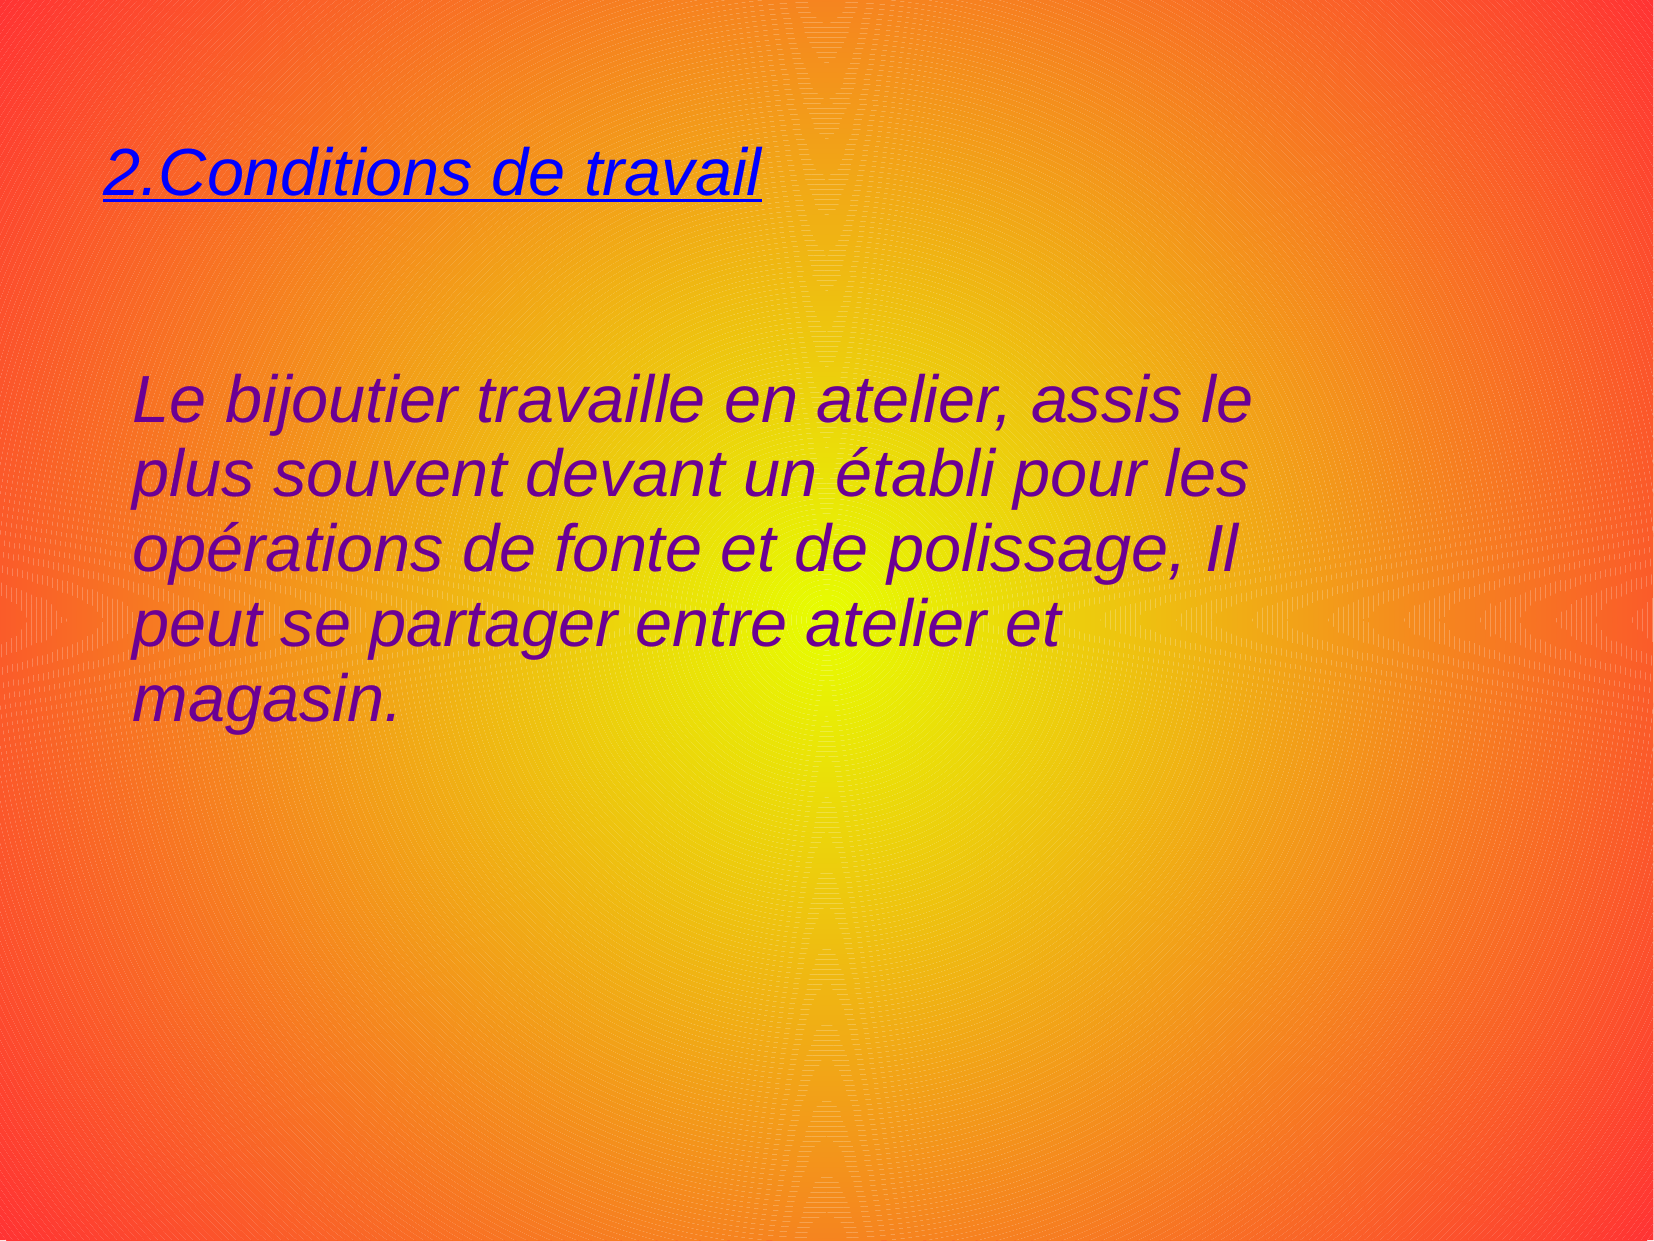

2.Conditions de travail
Le bijoutier travaille en atelier, assis le plus souvent devant un établi pour les opérations de fonte et de polissage, Il peut se partager entre atelier et magasin.